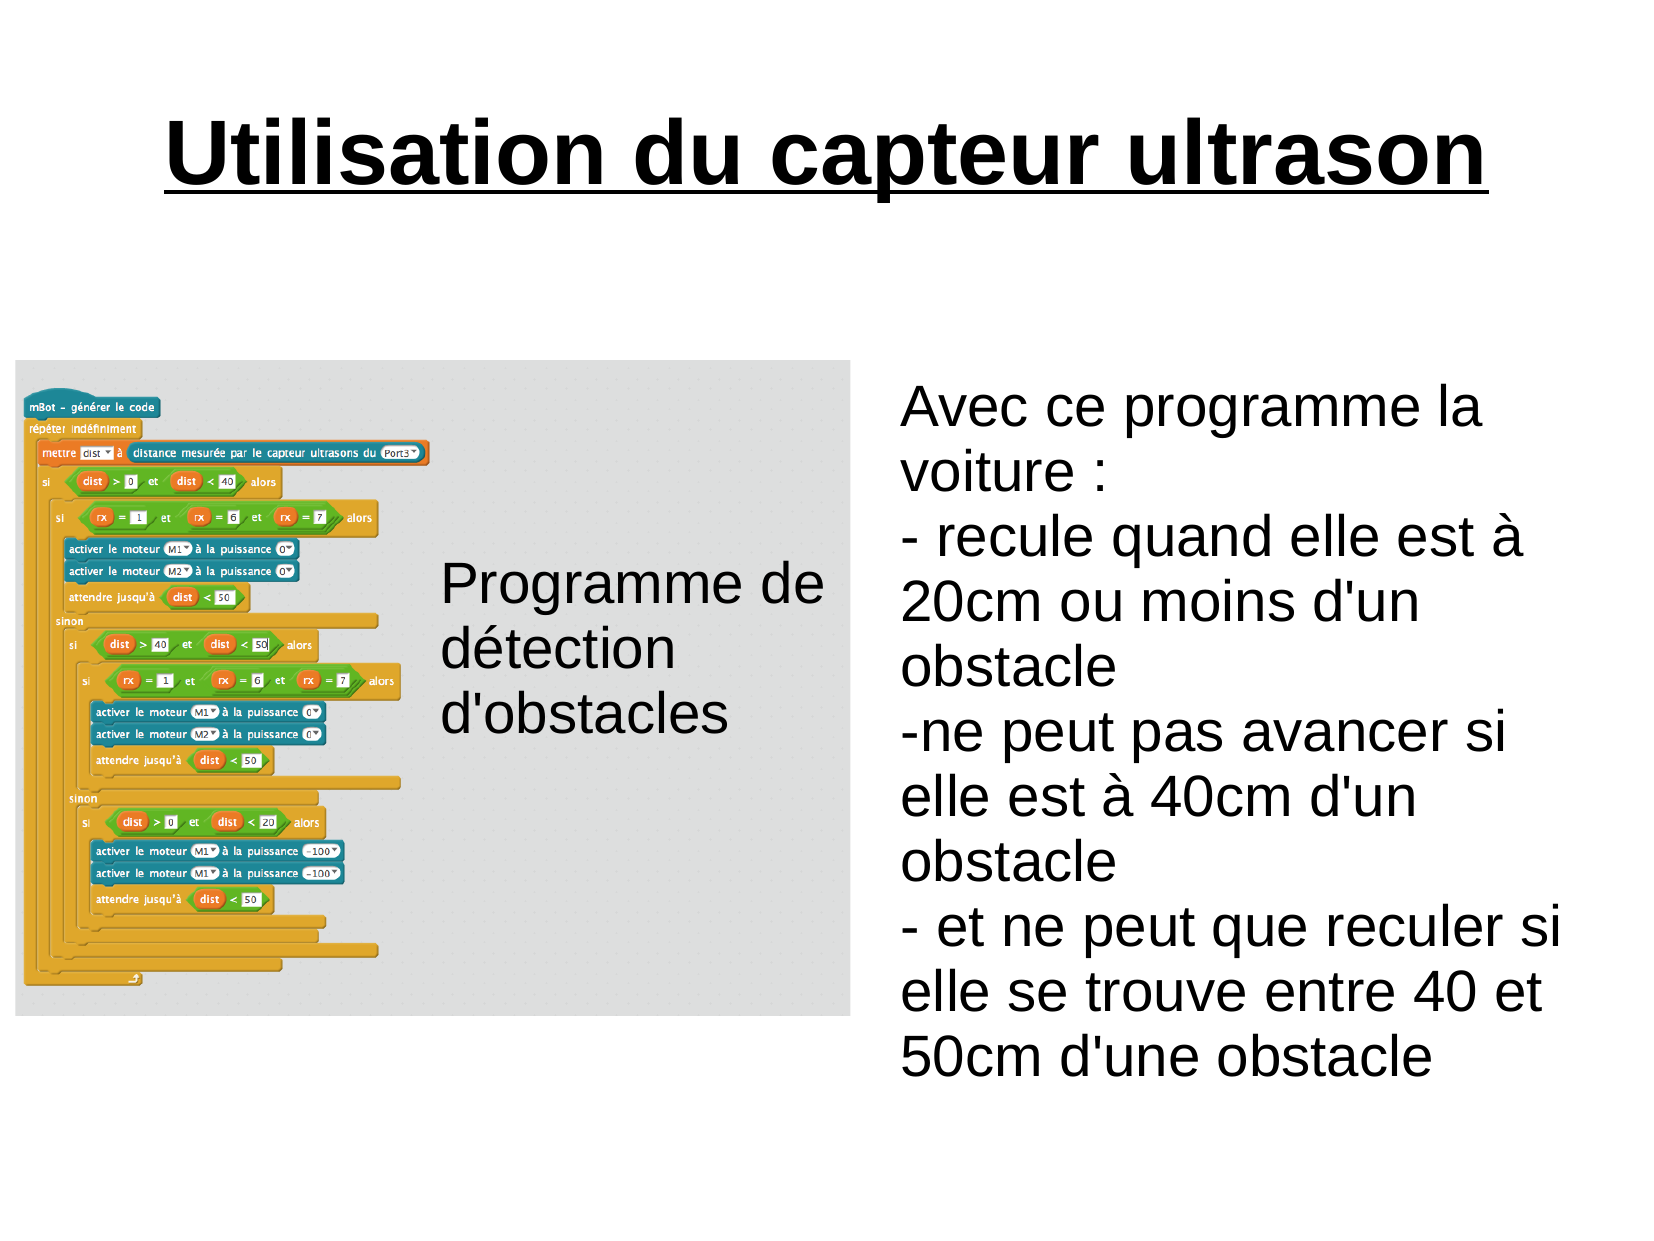

# Utilisation du capteur ultrason
Avec ce programme la voiture :
- recule quand elle est à 20cm ou moins d'un obstacle
-ne peut pas avancer si elle est à 40cm d'un obstacle
- et ne peut que reculer si elle se trouve entre 40 et 50cm d'une obstacle
Programme de détection d'obstacles